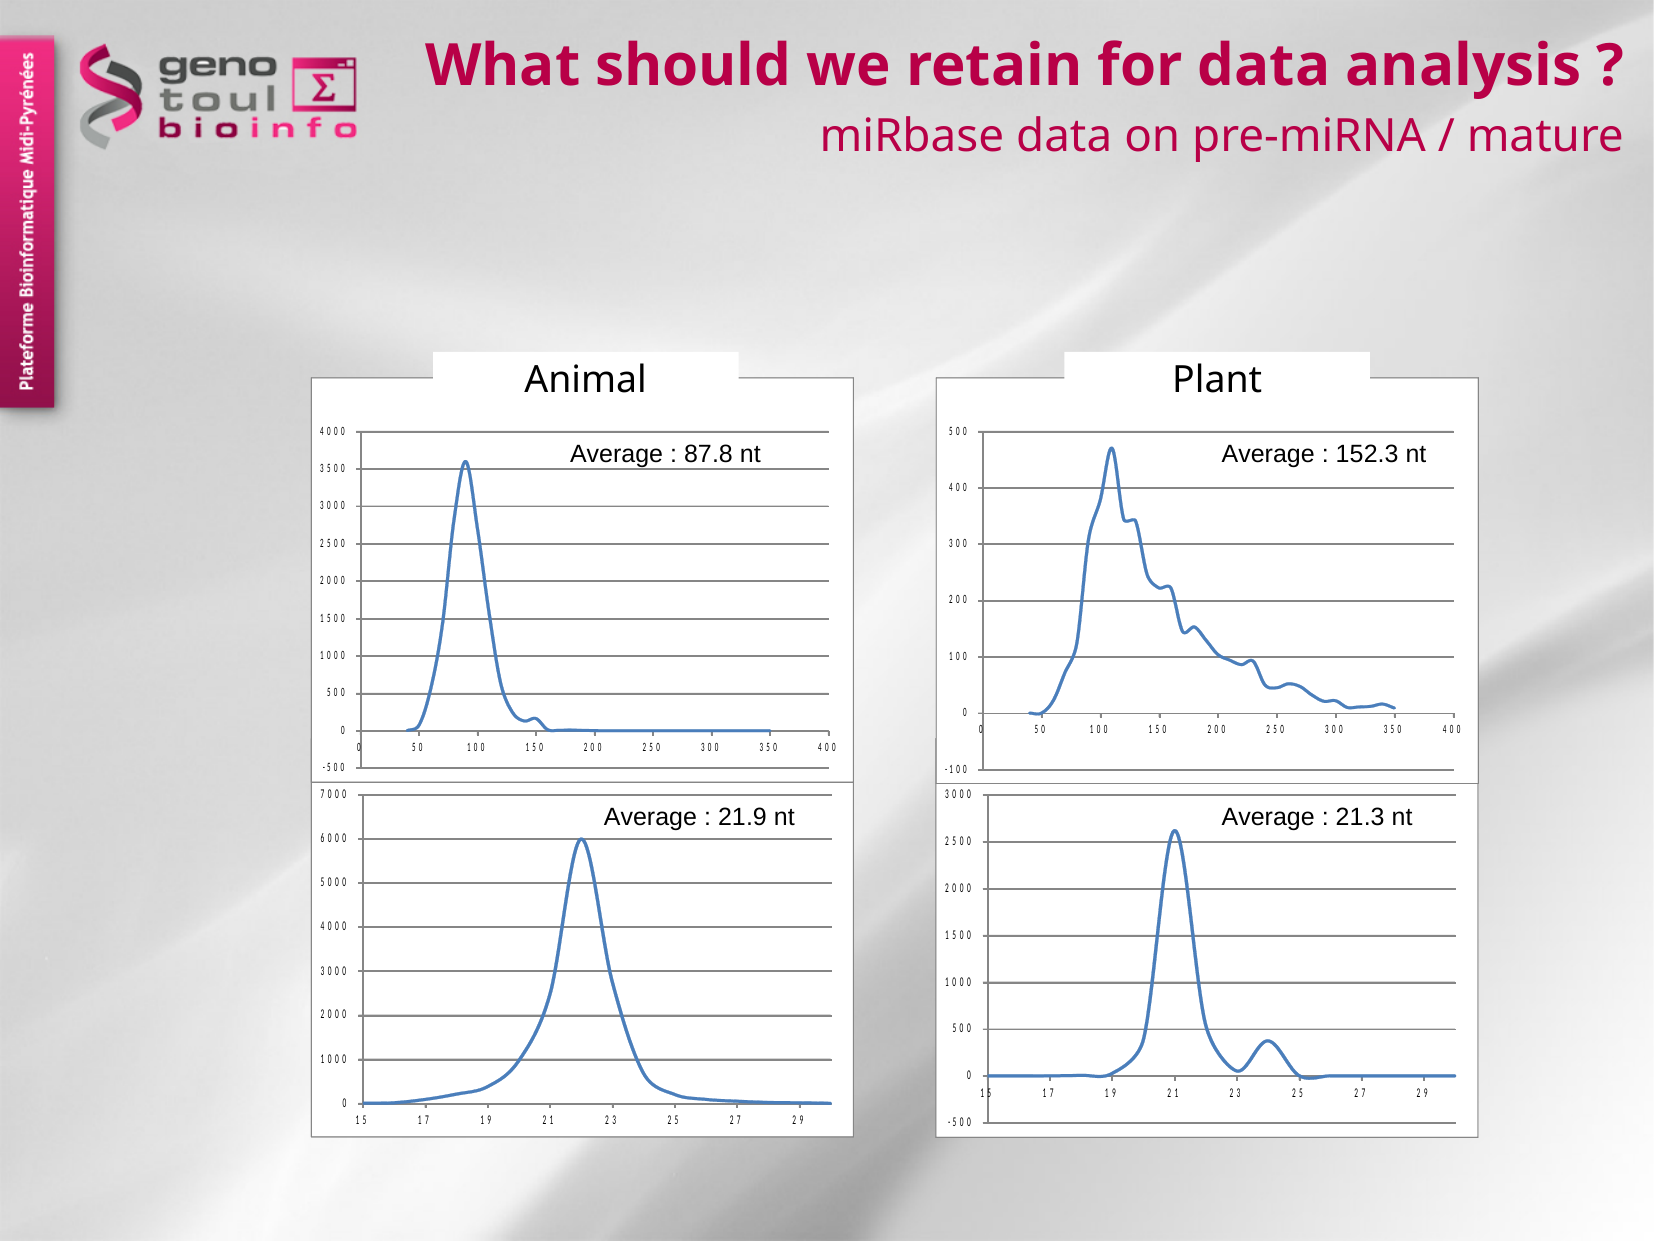

# What should we retain for data analysis ? miRbase data on pre-miRNA / mature
Animal
Plant
Average : 87.8 nt
Average : 152.3 nt
Average : 21.9 nt
Average : 21.3 nt